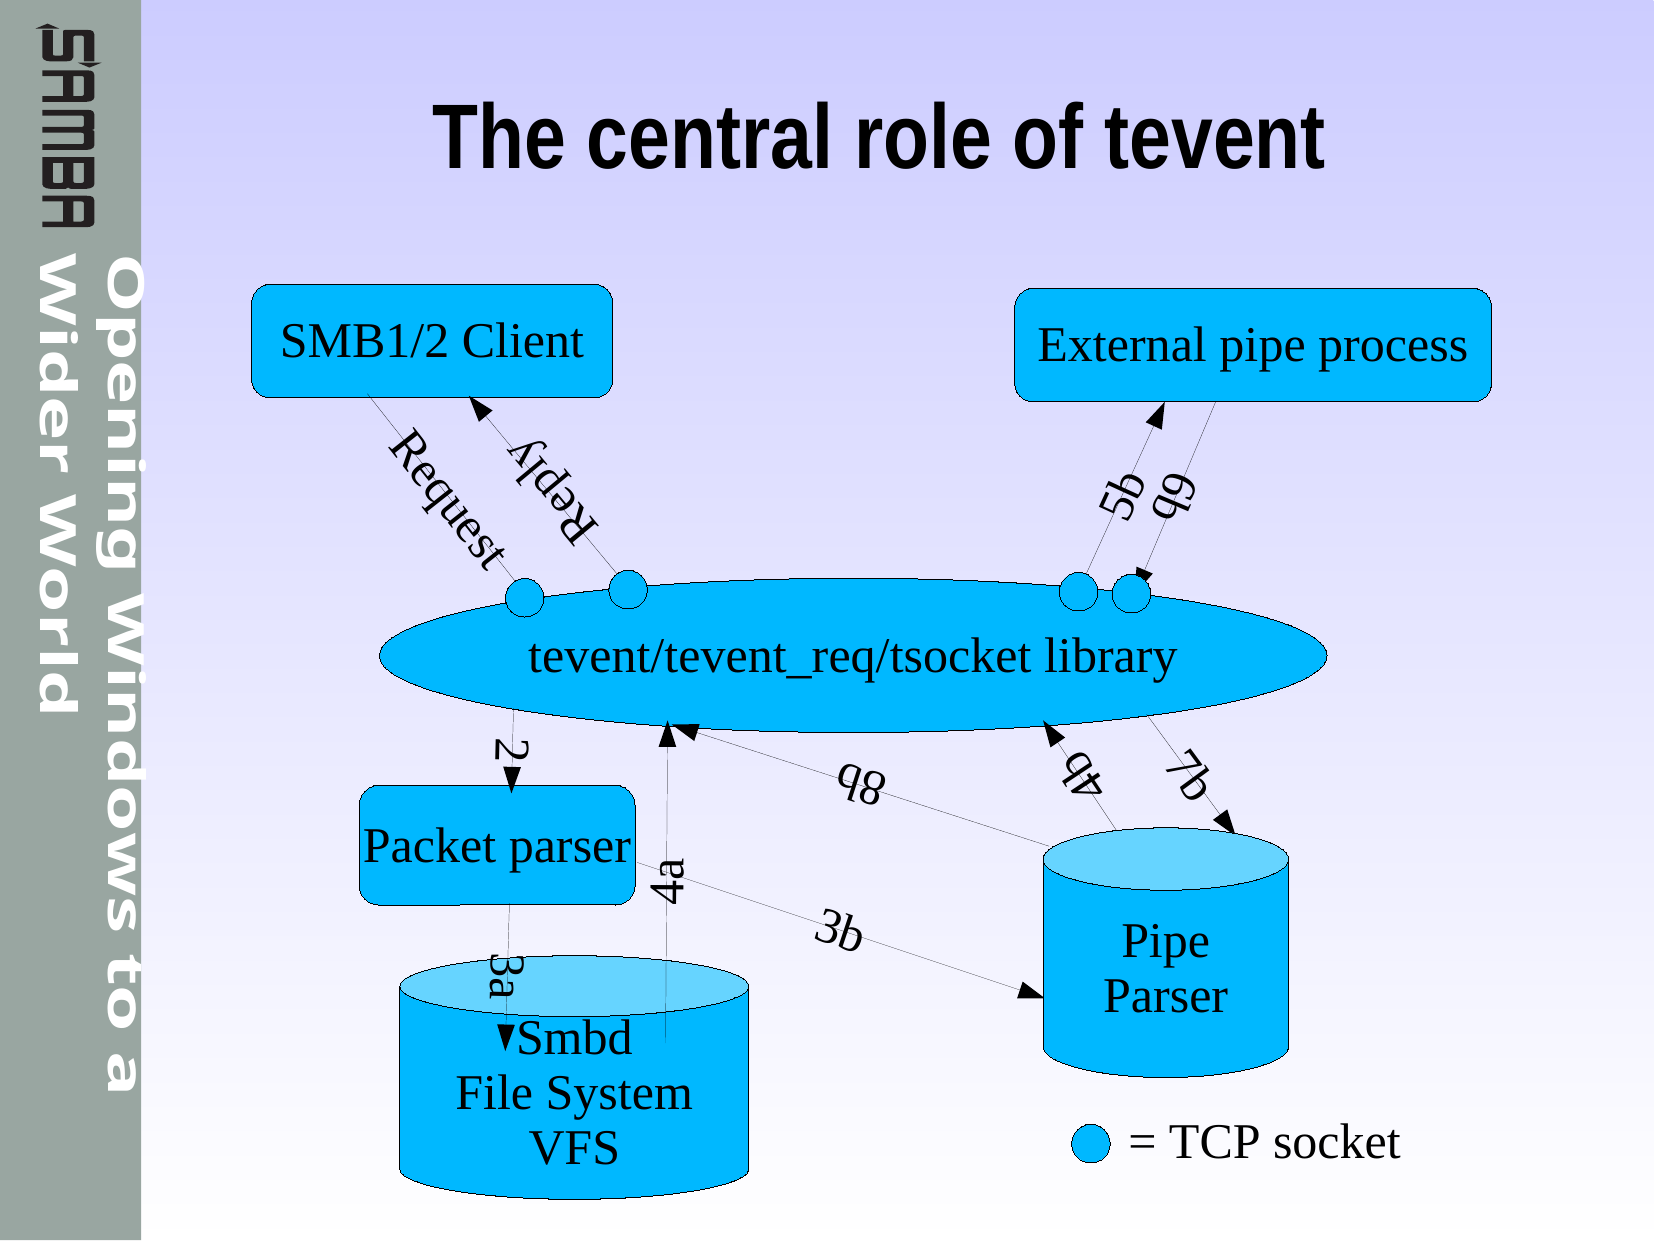

# The central role of tevent
SMB1/2 Client
External pipe process
Request
Reply
5b
6b
tevent/tevent_req/tsocket library
2
7b
4a
4b
8b
Packet parser
Pipe
Parser
3b
3a
Smbd
File System
VFS
= TCP socket